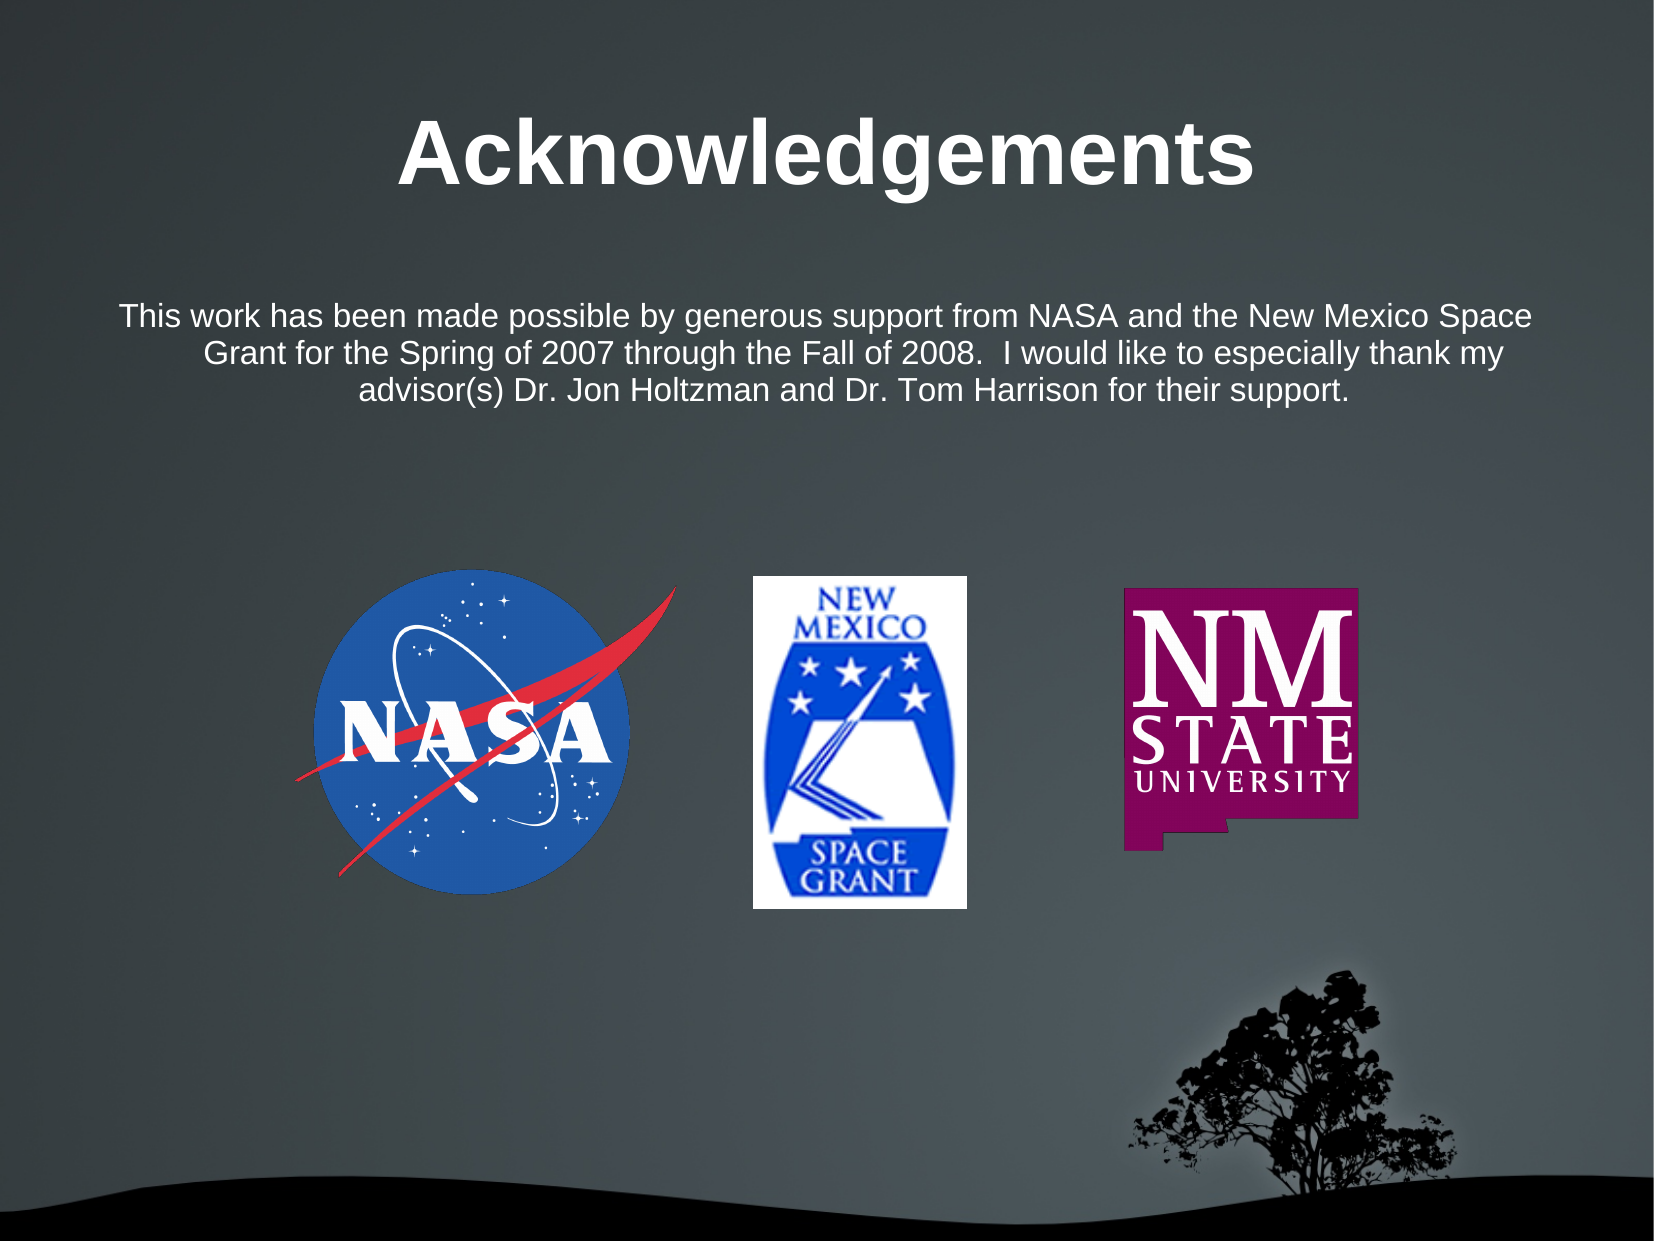

# Acknowledgements
This work has been made possible by generous support from NASA and the New Mexico Space Grant for the Spring of 2007 through the Fall of 2008. I would like to especially thank my advisor(s) Dr. Jon Holtzman and Dr. Tom Harrison for their support.
NMSGC Presentation
19 October 2007
15